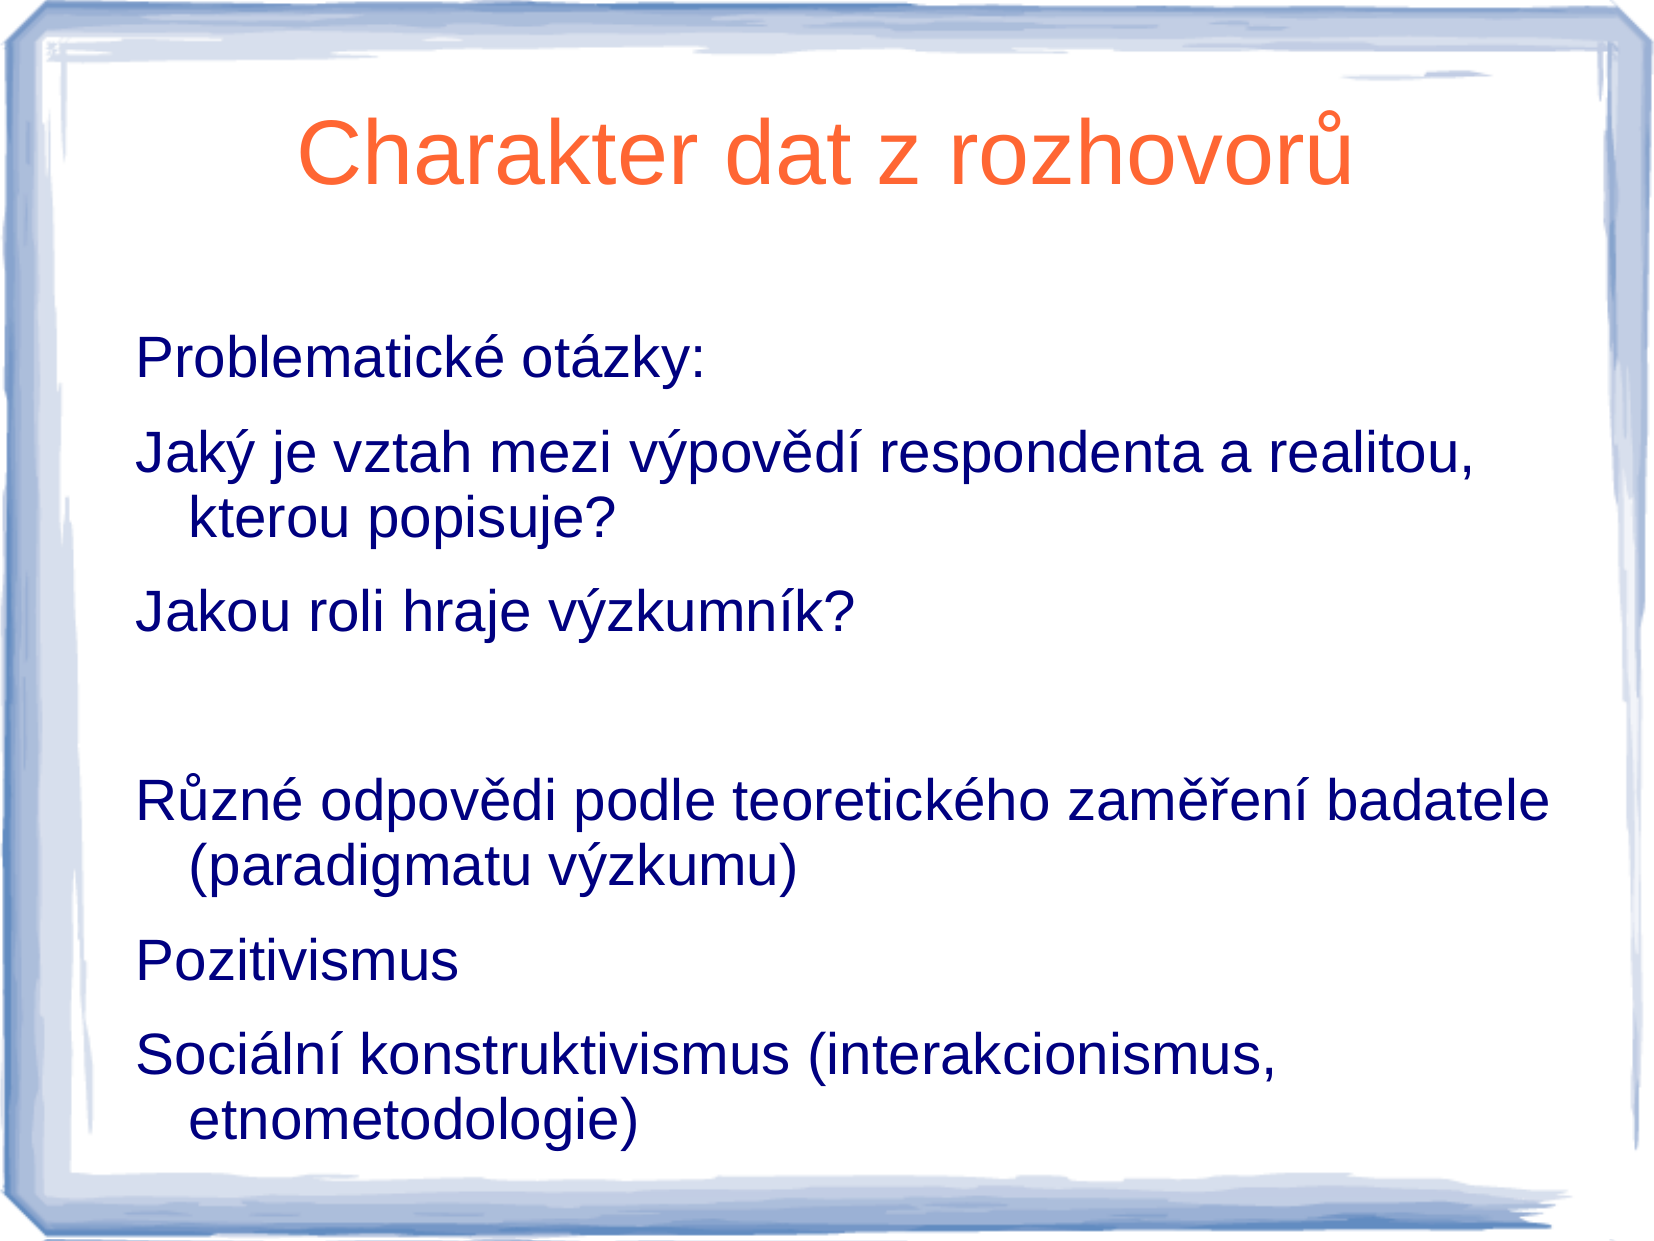

# Charakter dat z rozhovorů
Problematické otázky:
Jaký je vztah mezi výpovědí respondenta a realitou, kterou popisuje?
Jakou roli hraje výzkumník?
Různé odpovědi podle teoretického zaměření badatele (paradigmatu výzkumu)
Pozitivismus
Sociální konstruktivismus (interakcionismus, etnometodologie)